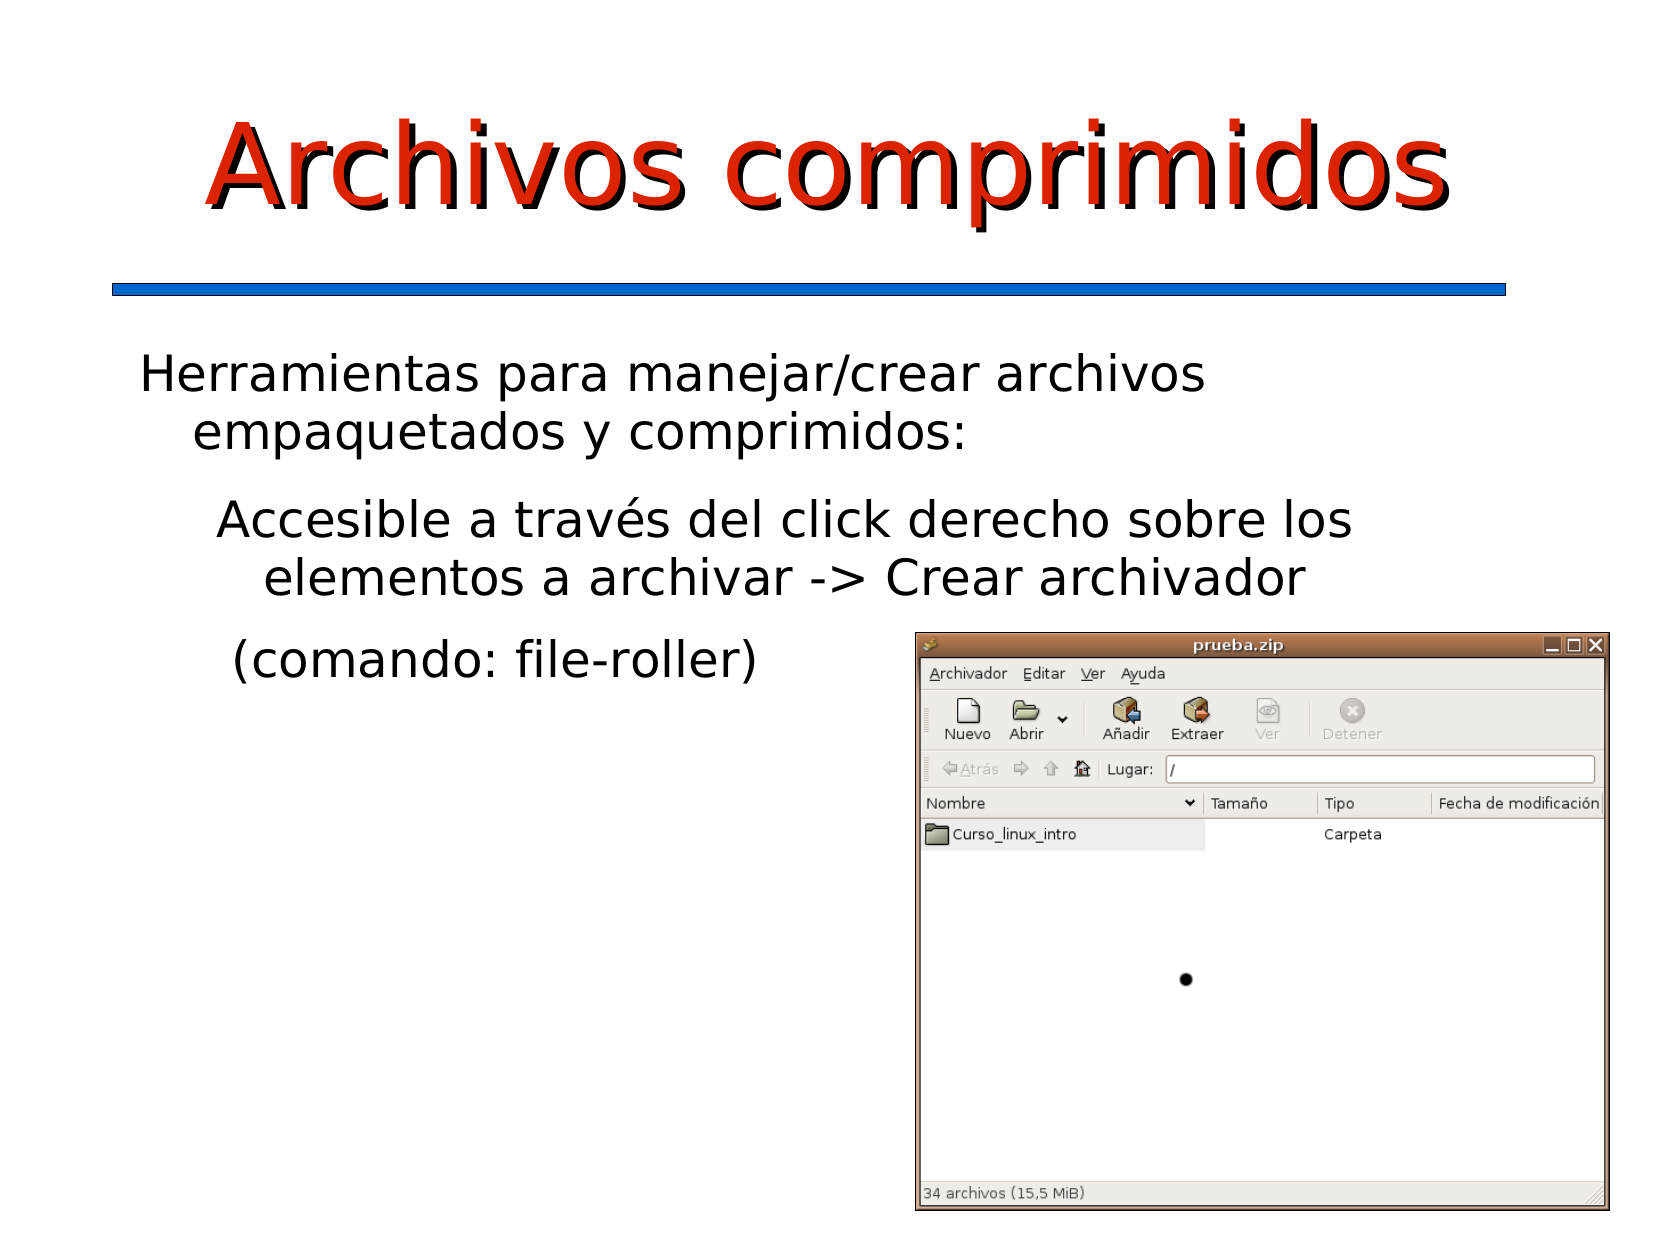

# Archivos comprimidos
Herramientas para manejar/crear archivos empaquetados y comprimidos:
Accesible a través del click derecho sobre los elementos a archivar -> Crear archivador
 (comando: file-roller)